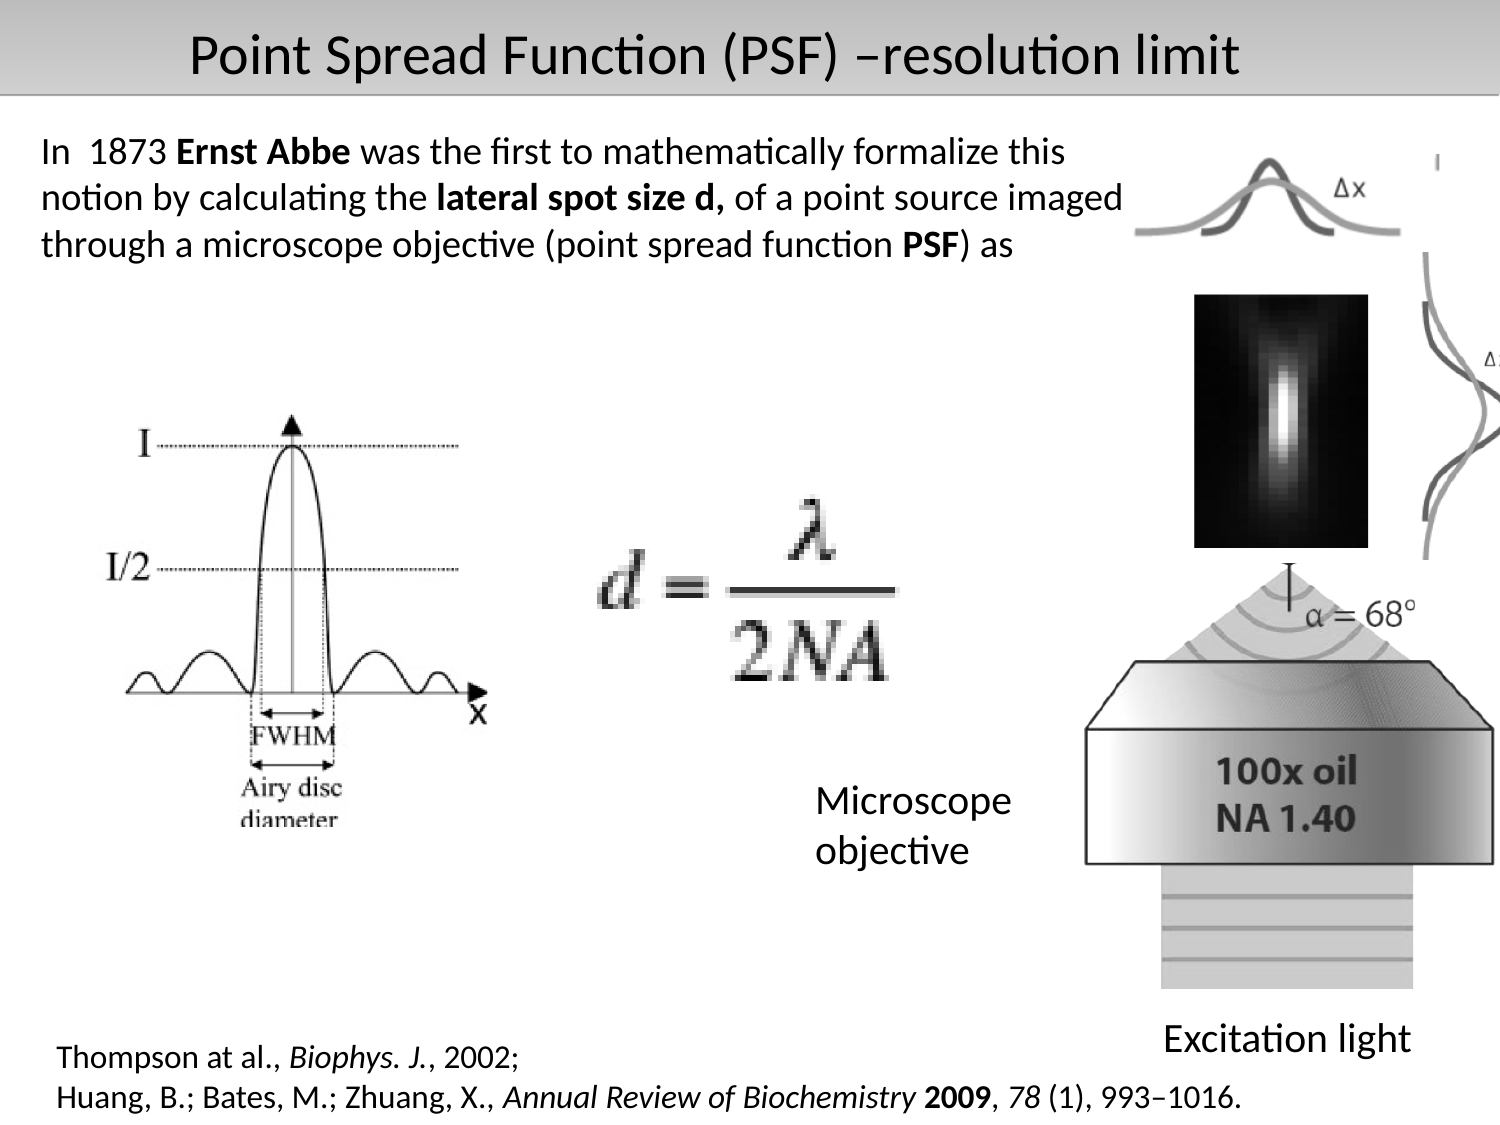

# Point Spread Function (PSF) –resolution limit
In 1873 Ernst Abbe was the first to mathematically formalize this notion by calculating the lateral spot size d, of a point source imaged through a microscope objective (point spread function PSF) as
Microscope
objective
Excitation light
Thompson at al., Biophys. J., 2002;
Huang, B.; Bates, M.; Zhuang, X., Annual Review of Biochemistry 2009, 78 (1), 993–1016.